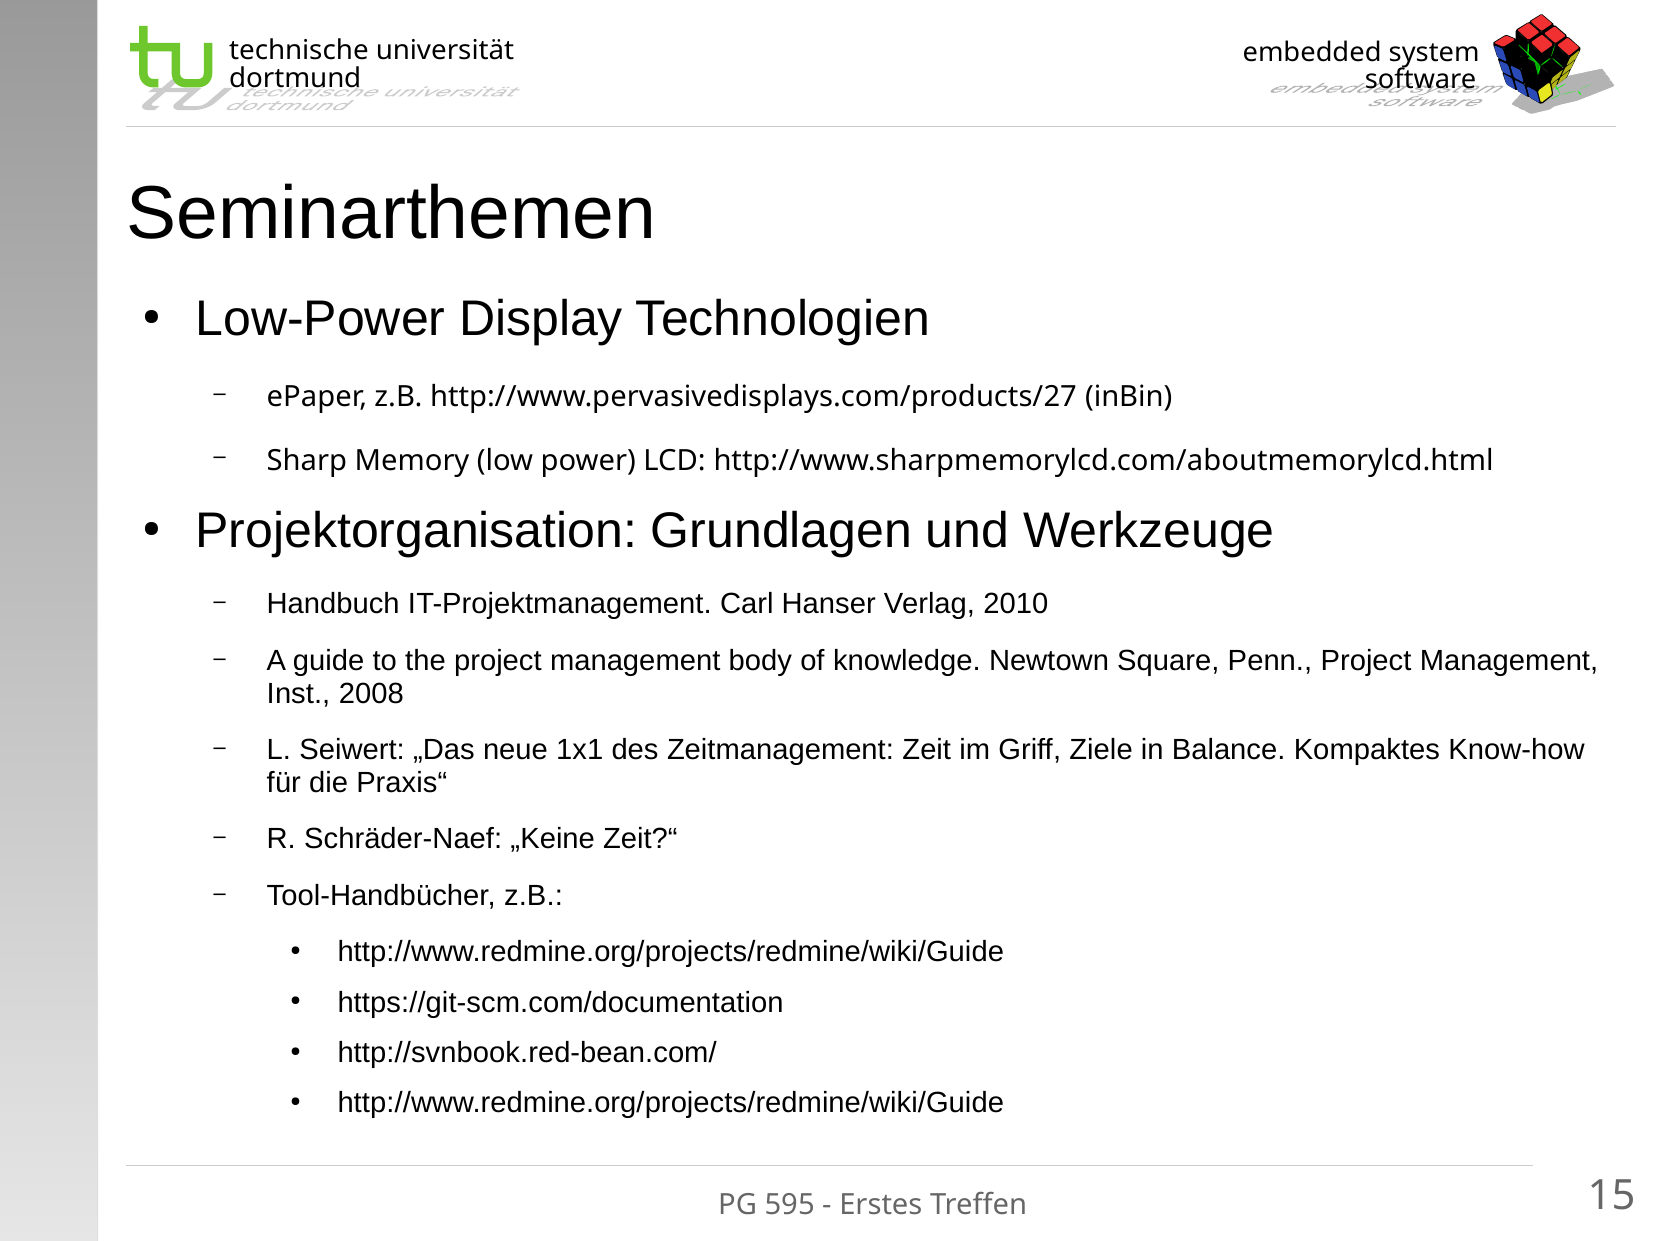

# Seminarthemen
Low-Power Display Technologien
ePaper, z.B. http://www.pervasivedisplays.com/products/27 (inBin)
Sharp Memory (low power) LCD: http://www.sharpmemorylcd.com/aboutmemorylcd.html
Projektorganisation: Grundlagen und Werkzeuge
Handbuch IT-Projektmanagement. Carl Hanser Verlag, 2010
A guide to the project management body of knowledge. Newtown Square, Penn., Project Management, Inst., 2008
L. Seiwert: „Das neue 1x1 des Zeitmanagement: Zeit im Griff, Ziele in Balance. Kompaktes Know-how für die Praxis“
R. Schräder-Naef: „Keine Zeit?“
Tool-Handbücher, z.B.:
http://www.redmine.org/projects/redmine/wiki/Guide
https://git-scm.com/documentation
http://svnbook.red-bean.com/
http://www.redmine.org/projects/redmine/wiki/Guide
15
PG 595 - Erstes Treffen